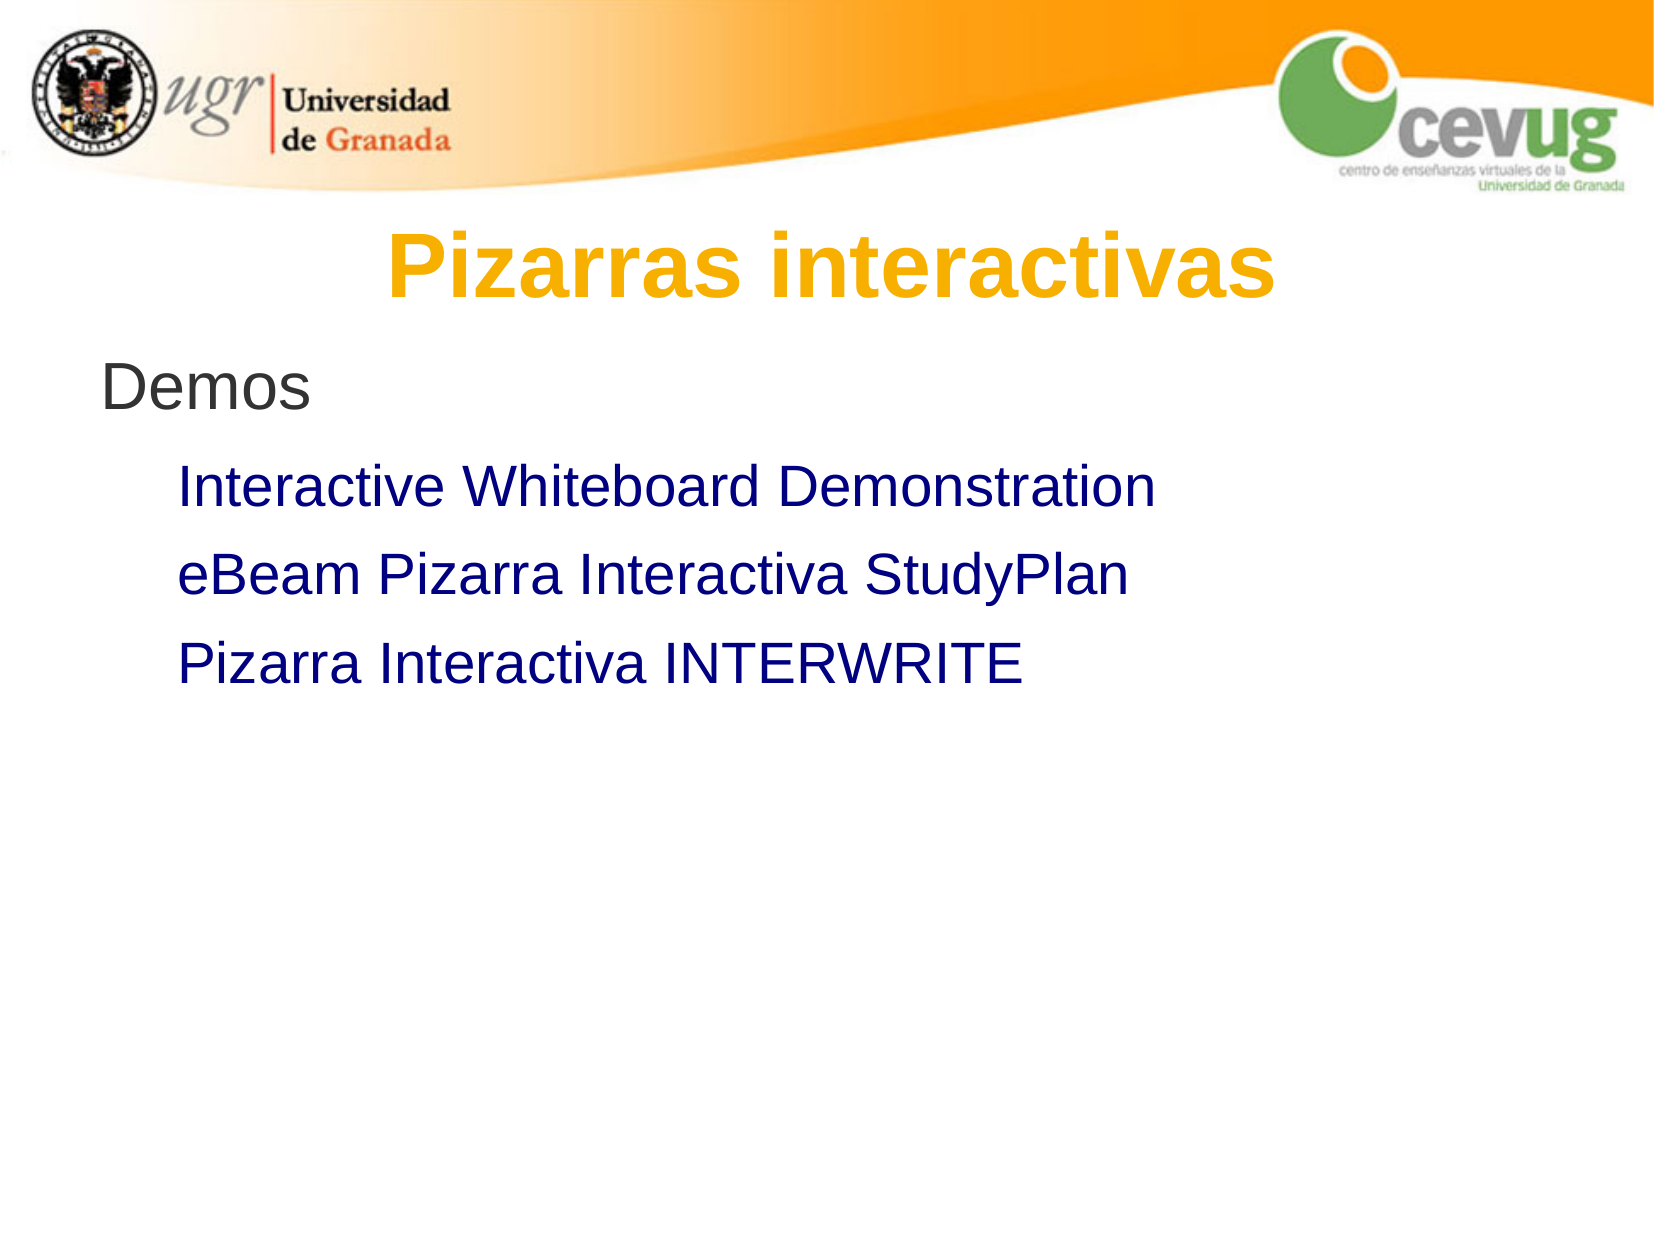

# Pizarras interactivas
Demos
Interactive Whiteboard Demonstration
eBeam Pizarra Interactiva StudyPlan
Pizarra Interactiva INTERWRITE